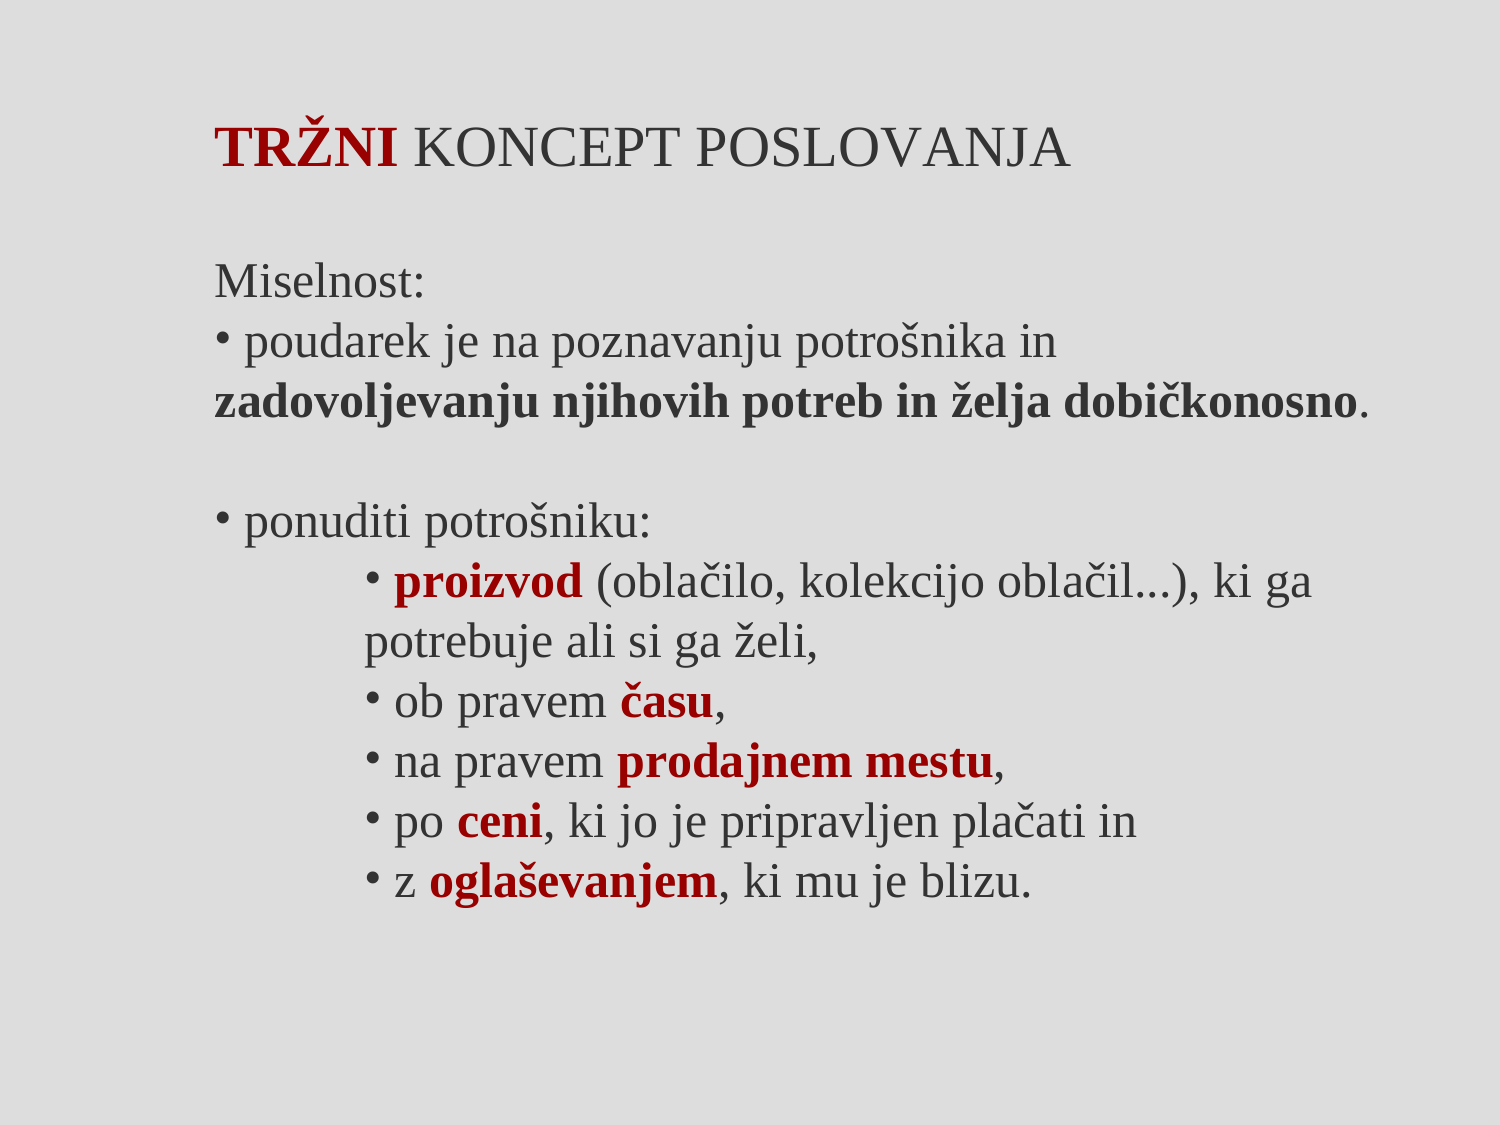

TRŽNI KONCEPT POSLOVANJA
Miselnost:
 poudarek je na poznavanju potrošnika in zadovoljevanju njihovih potreb in želja dobičkonosno.
 ponuditi potrošniku:
 proizvod (oblačilo, kolekcijo oblačil...), ki ga potrebuje ali si ga želi,
 ob pravem času,
 na pravem prodajnem mestu,
 po ceni, ki jo je pripravljen plačati in
 z oglaševanjem, ki mu je blizu.